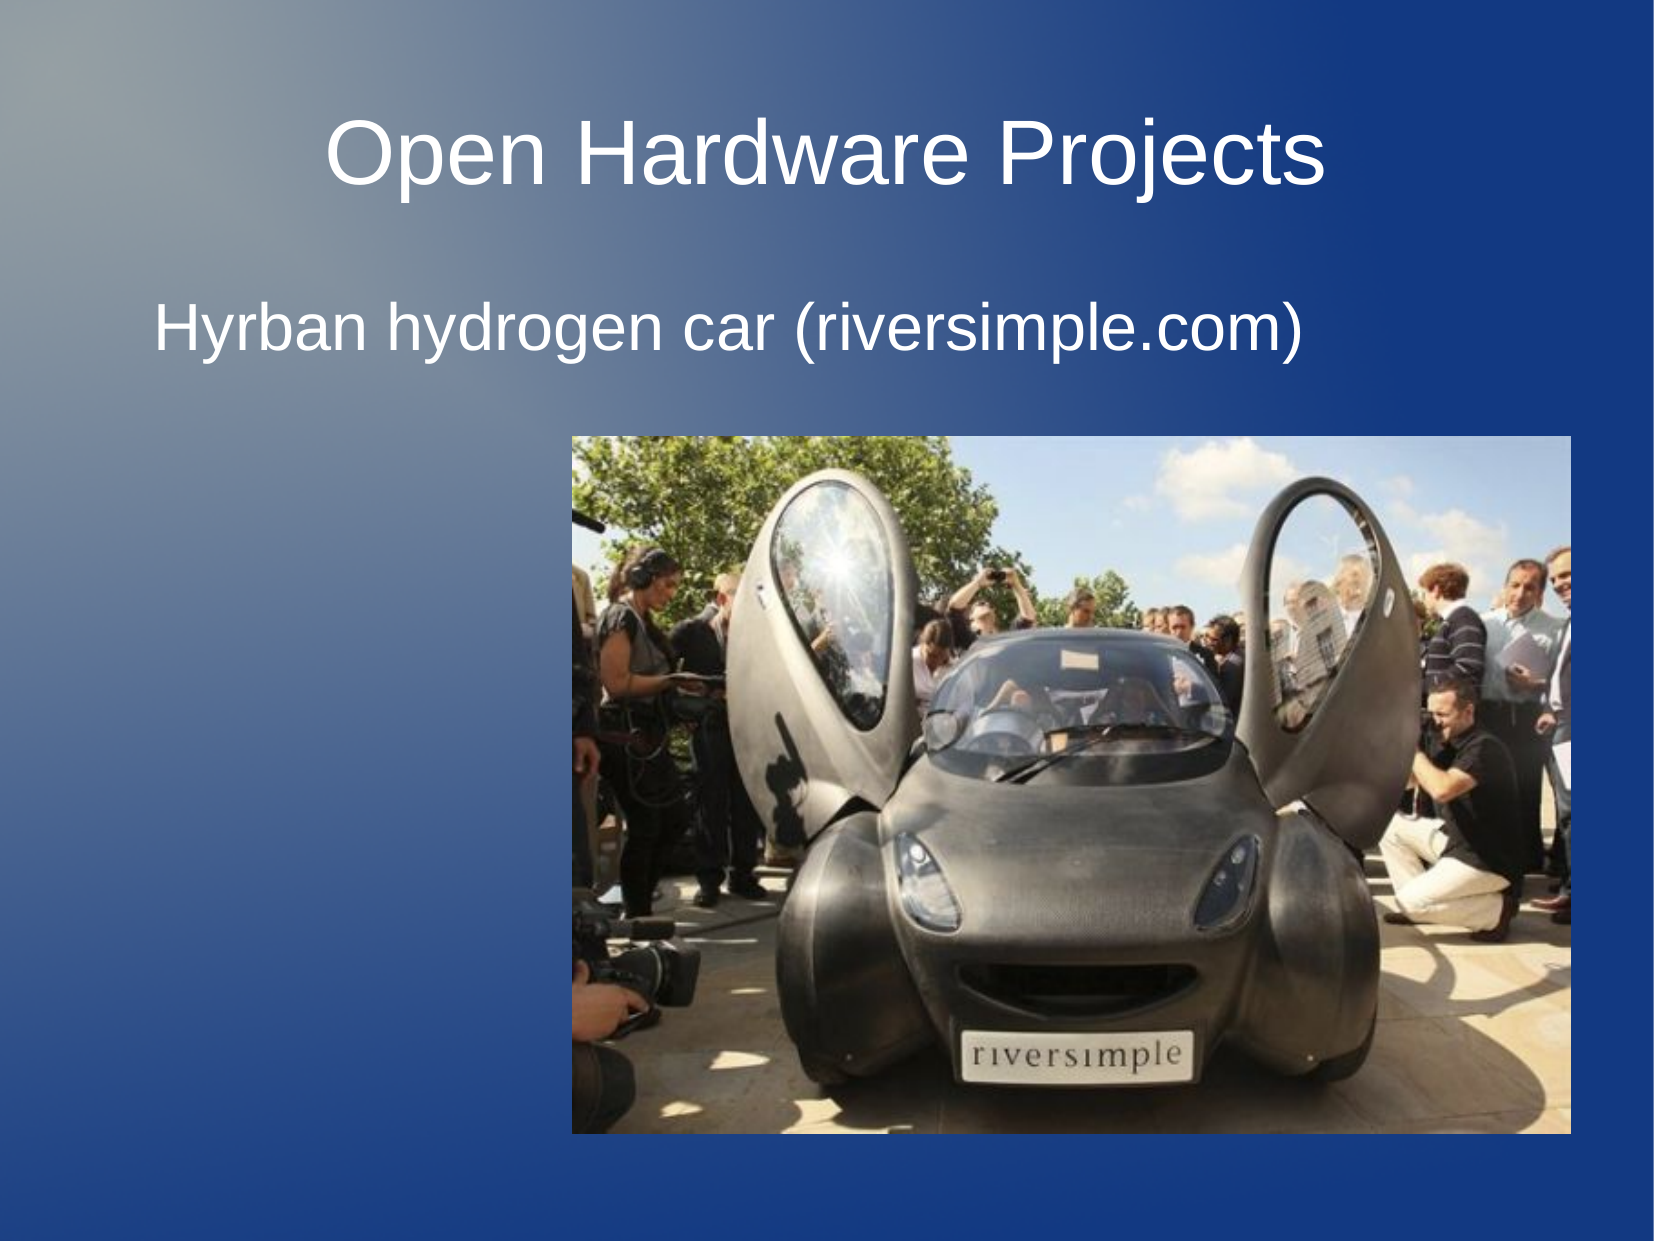

# Open Hardware Projects
Hyrban hydrogen car (riversimple.com)